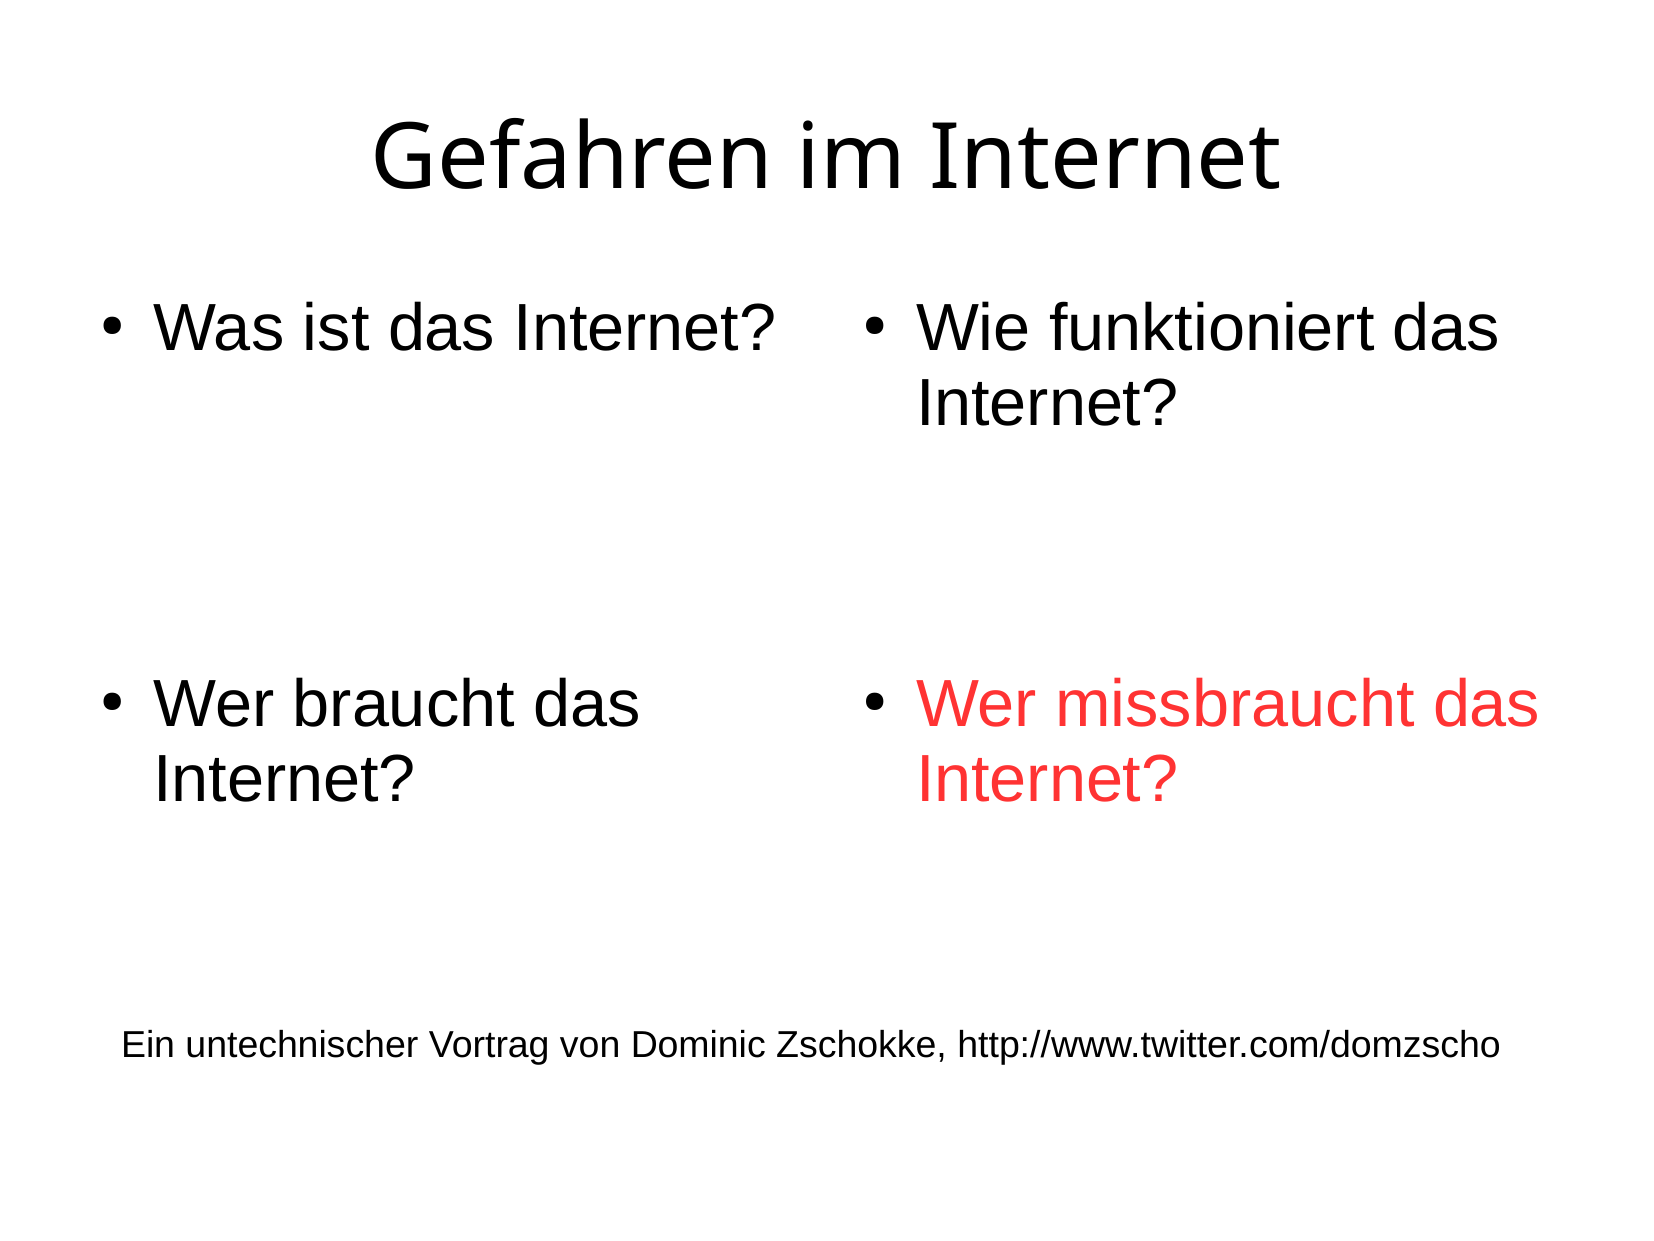

# Gefahren im Internet
Was ist das Internet?
Wie funktioniert das Internet?
Wer braucht das Internet?
Wer missbraucht das Internet?
Ein untechnischer Vortrag von Dominic Zschokke, http://www.twitter.com/domzscho